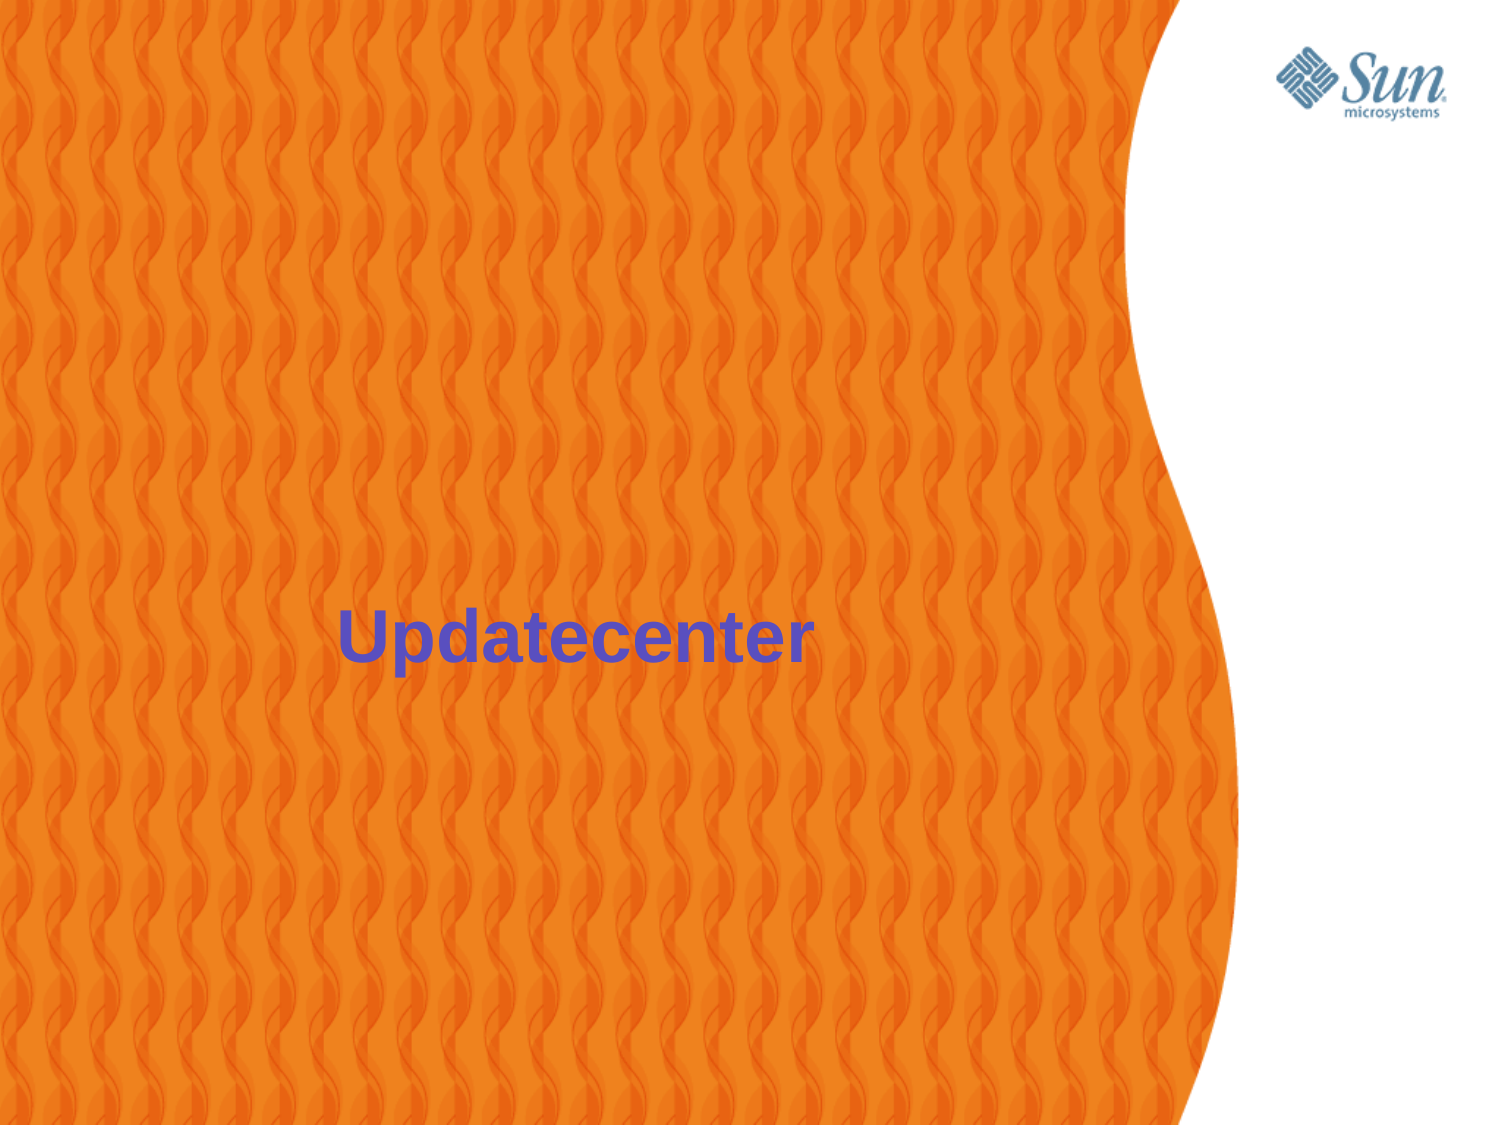

Updatecenter
# Module 3 Application Server SE/EE 8.1 Installation